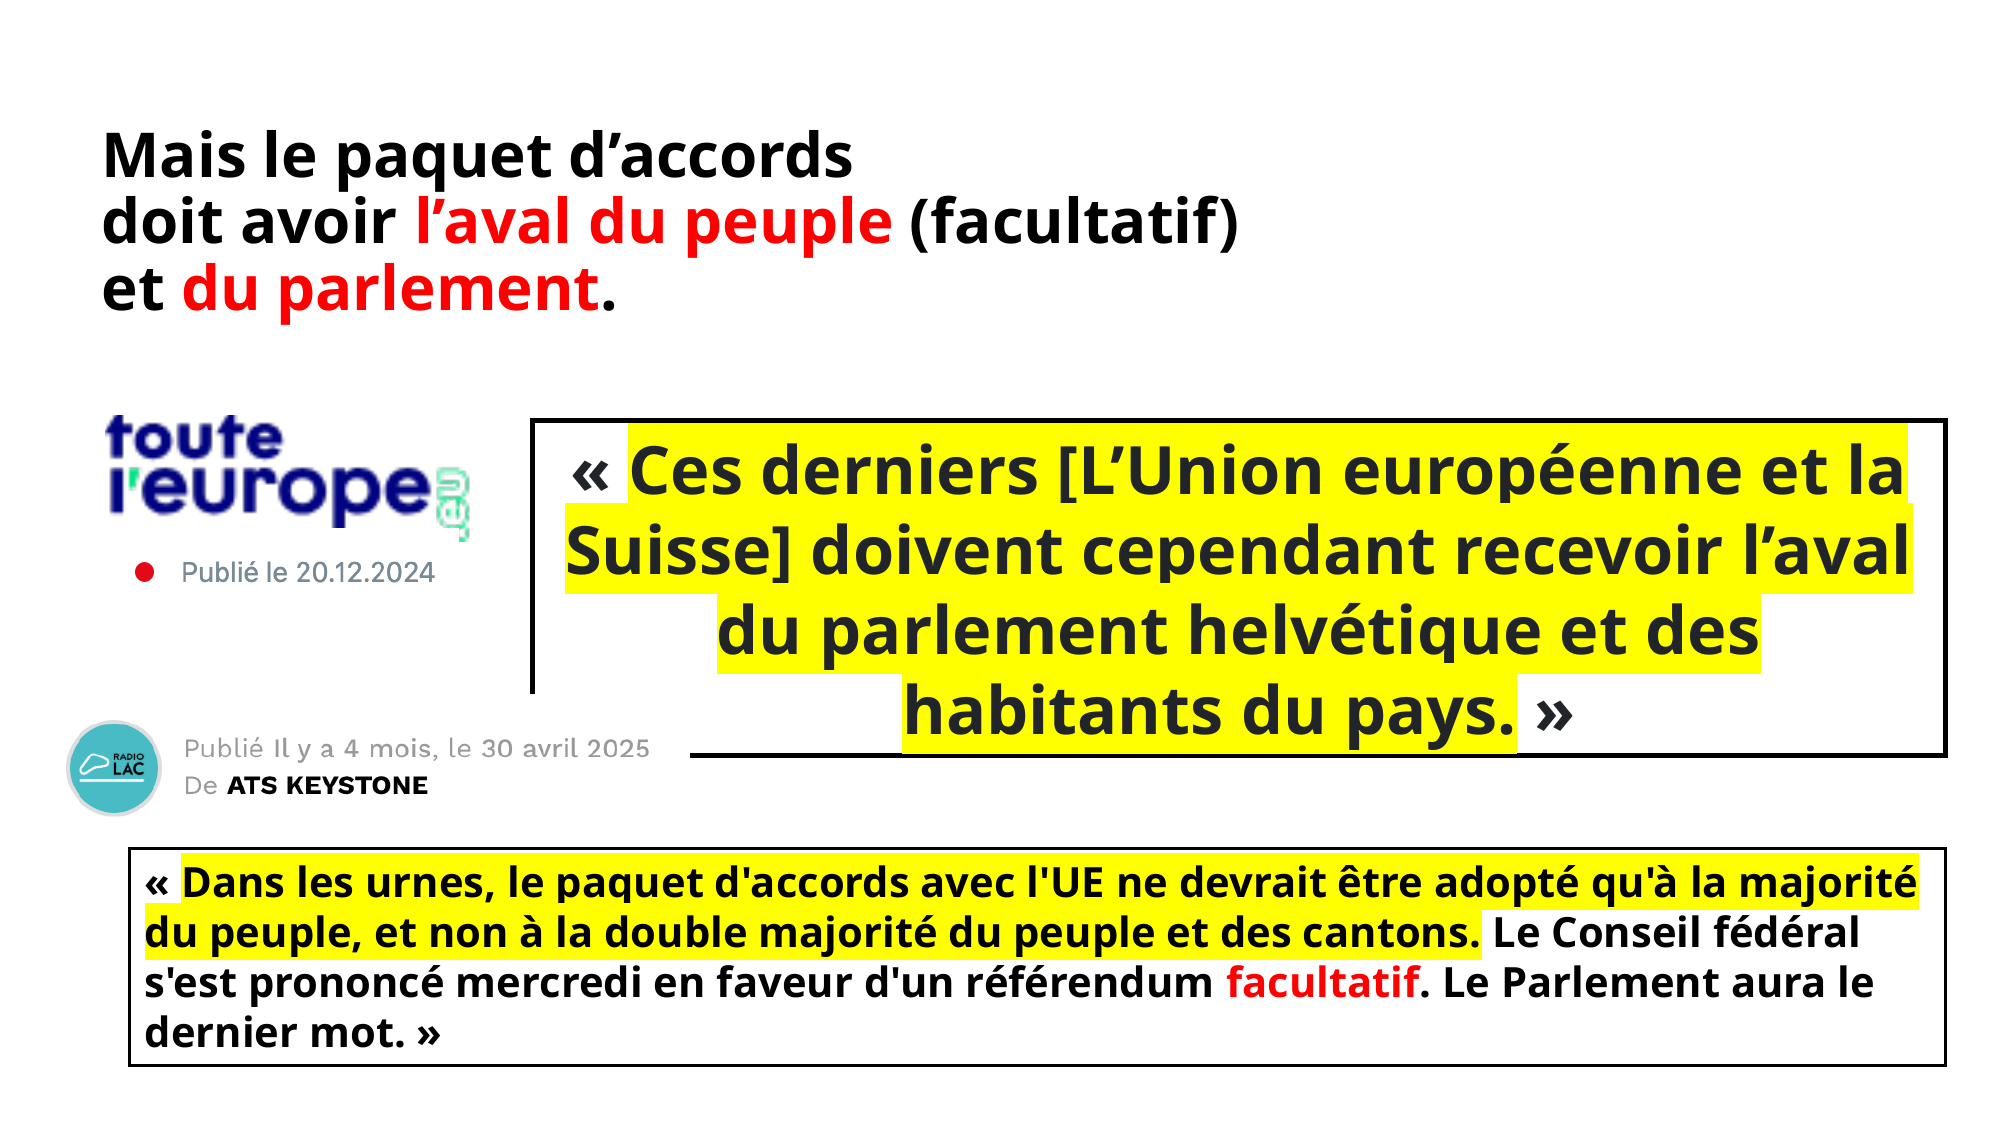

# Mais le paquet d’accords doit avoir l’aval du peuple (facultatif) et du parlement.
« Ces derniers [L’Union européenne et la Suisse] doivent cependant recevoir l’aval du parlement helvétique et des habitants du pays. »
« Dans les urnes, le paquet d'accords avec l'UE ne devrait être adopté qu'à la majorité du peuple, et non à la double majorité du peuple et des cantons. Le Conseil fédéral s'est prononcé mercredi en faveur d'un référendum facultatif. Le Parlement aura le dernier mot. »